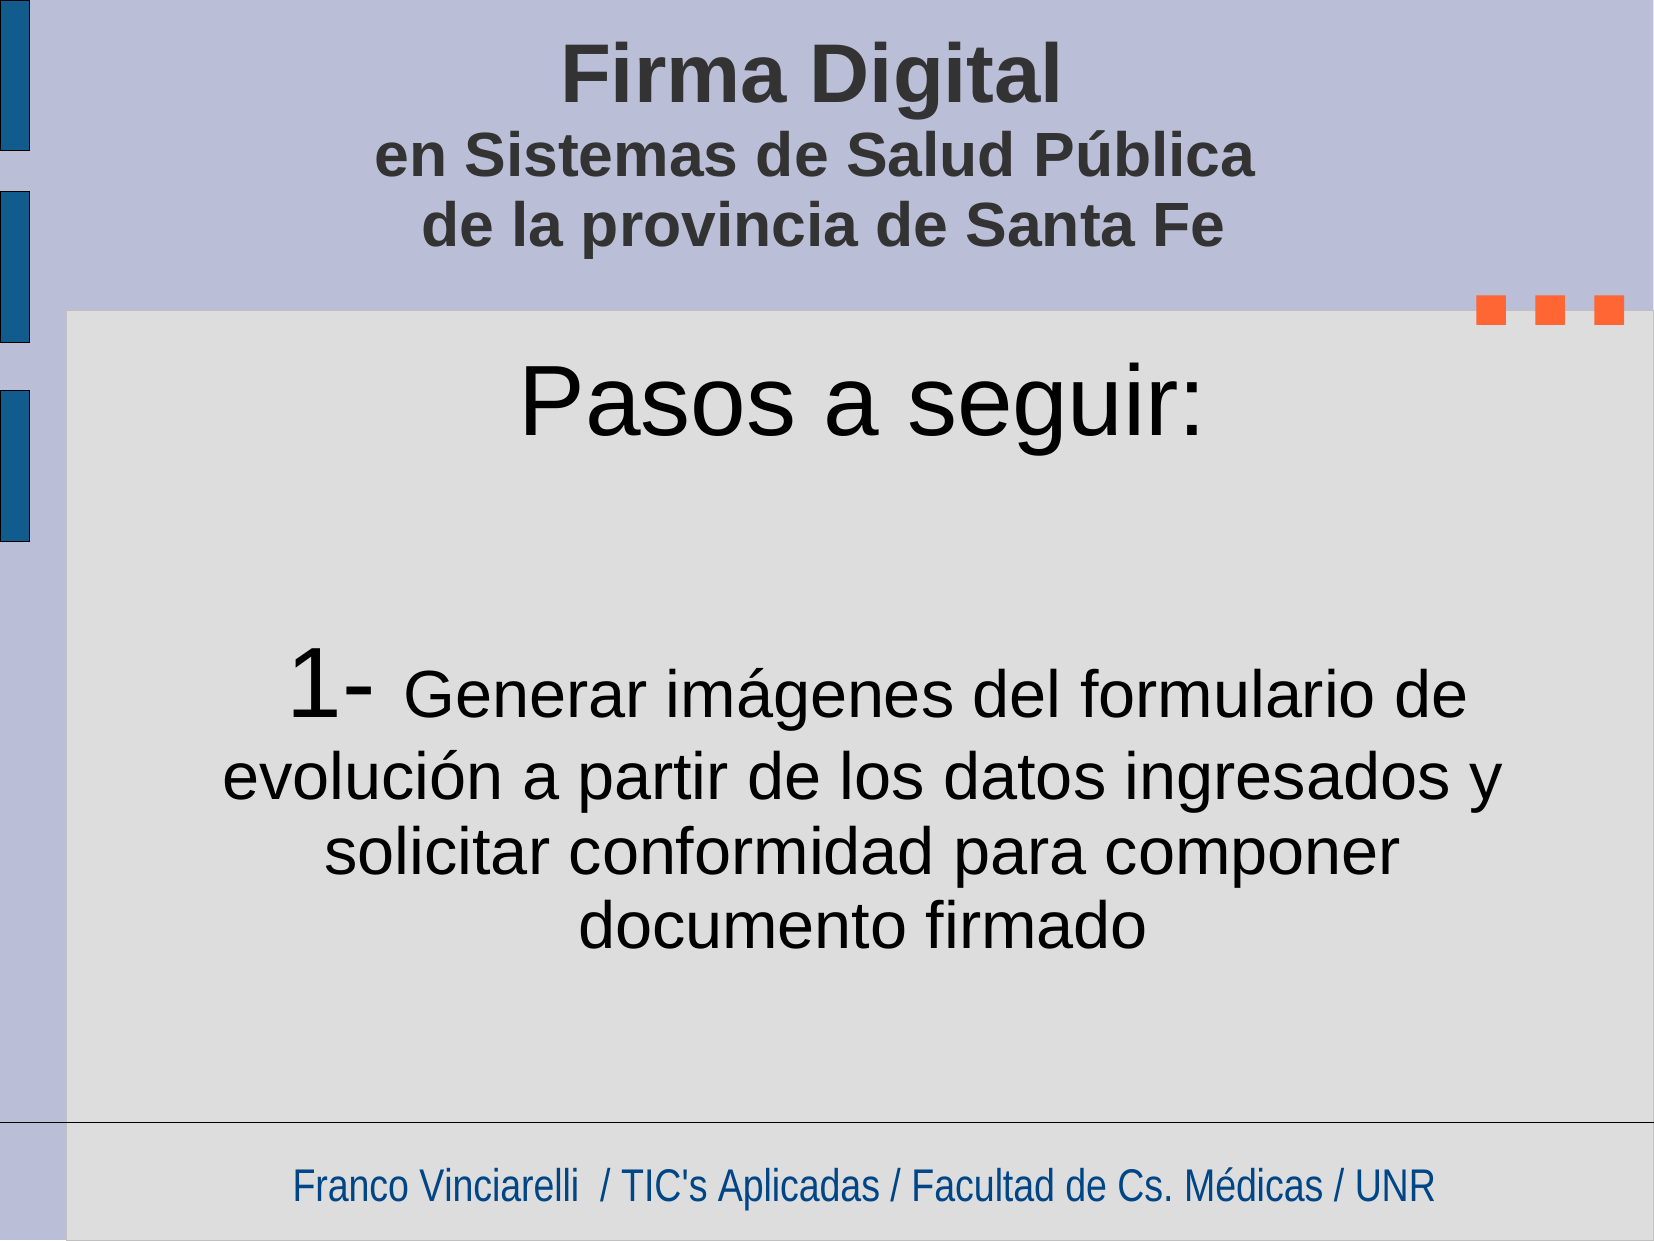

# Firma Digital en Sistemas de Salud Pública de la provincia de Santa Fe
Pasos a seguir:
1- Generar imágenes del formulario de evolución a partir de los datos ingresados y solicitar conformidad para componer documento firmado
Franco Vinciarelli / TIC's Aplicadas / Facultad de Cs. Médicas / UNR